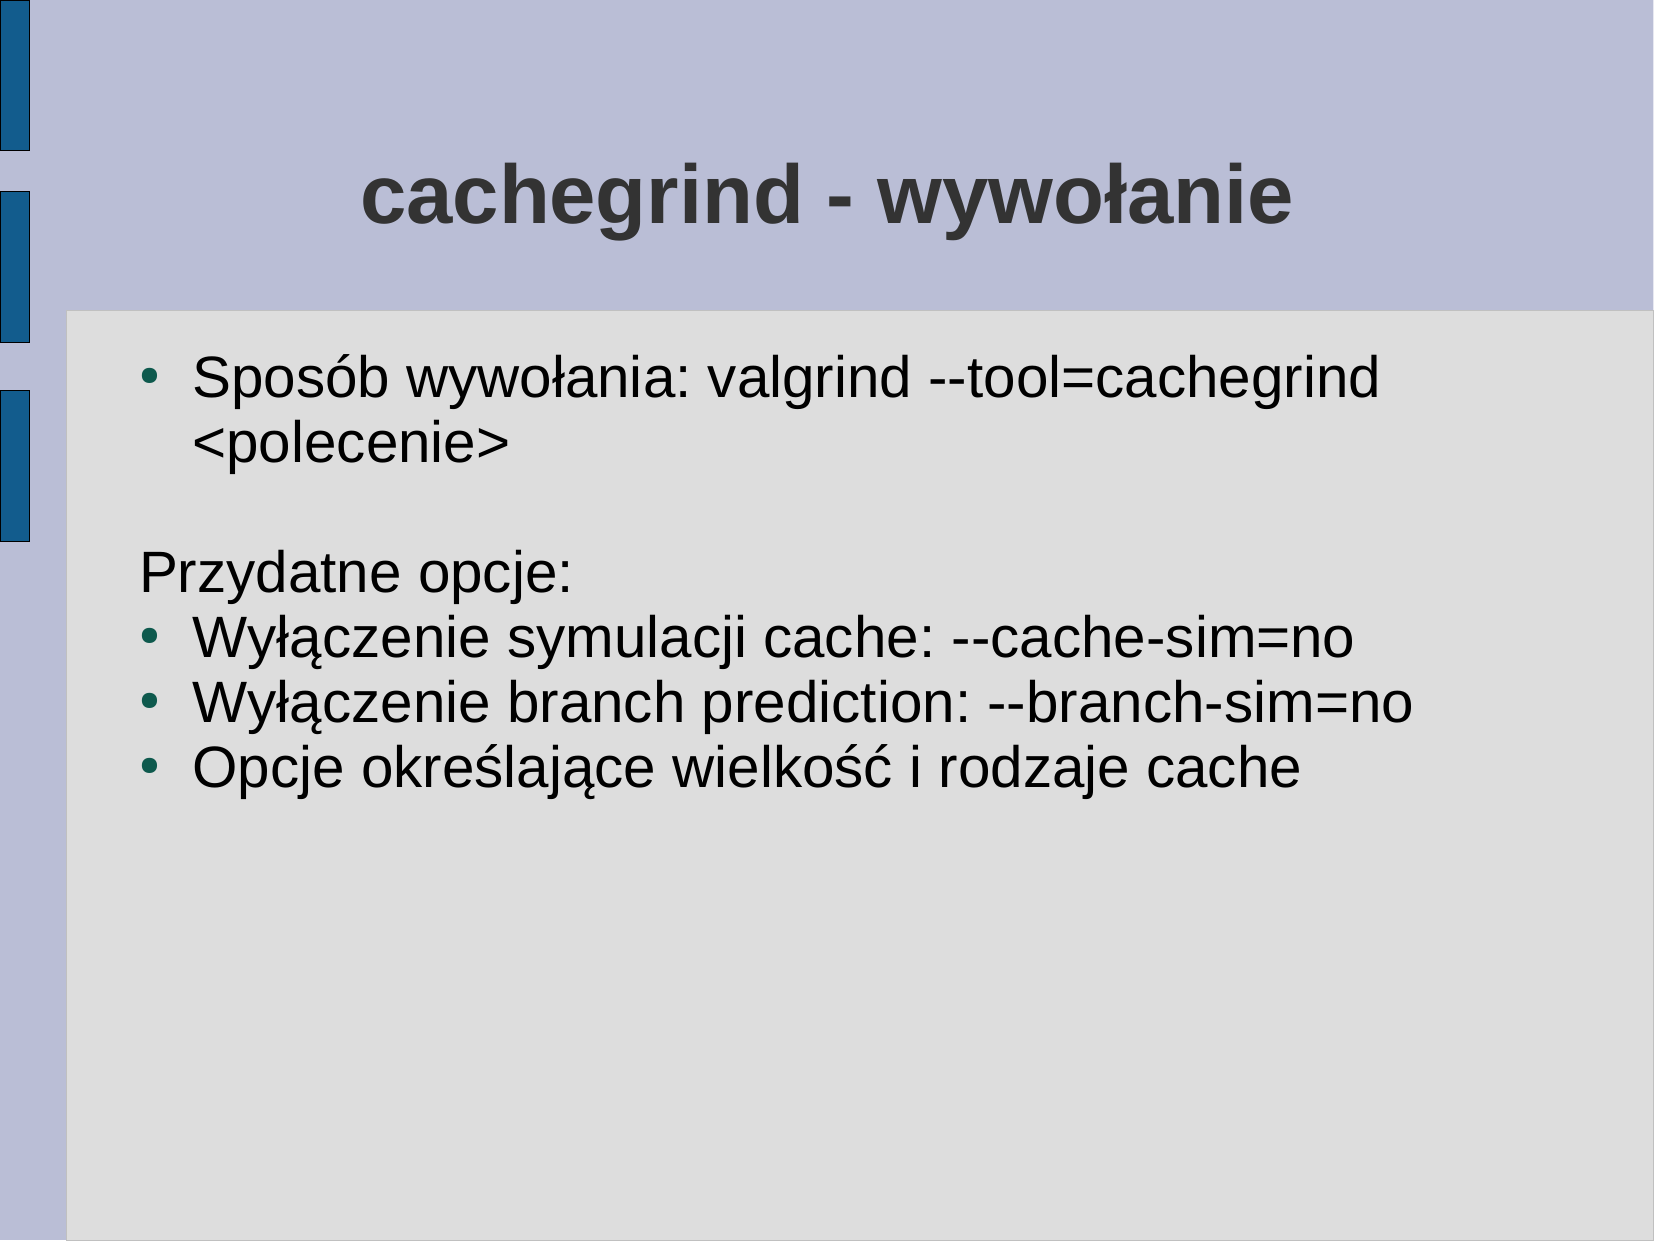

# cachegrind - wywołanie
Sposób wywołania: valgrind --tool=cachegrind <polecenie>
Przydatne opcje:
Wyłączenie symulacji cache: --cache-sim=no
Wyłączenie branch prediction: --branch-sim=no
Opcje określające wielkość i rodzaje cache